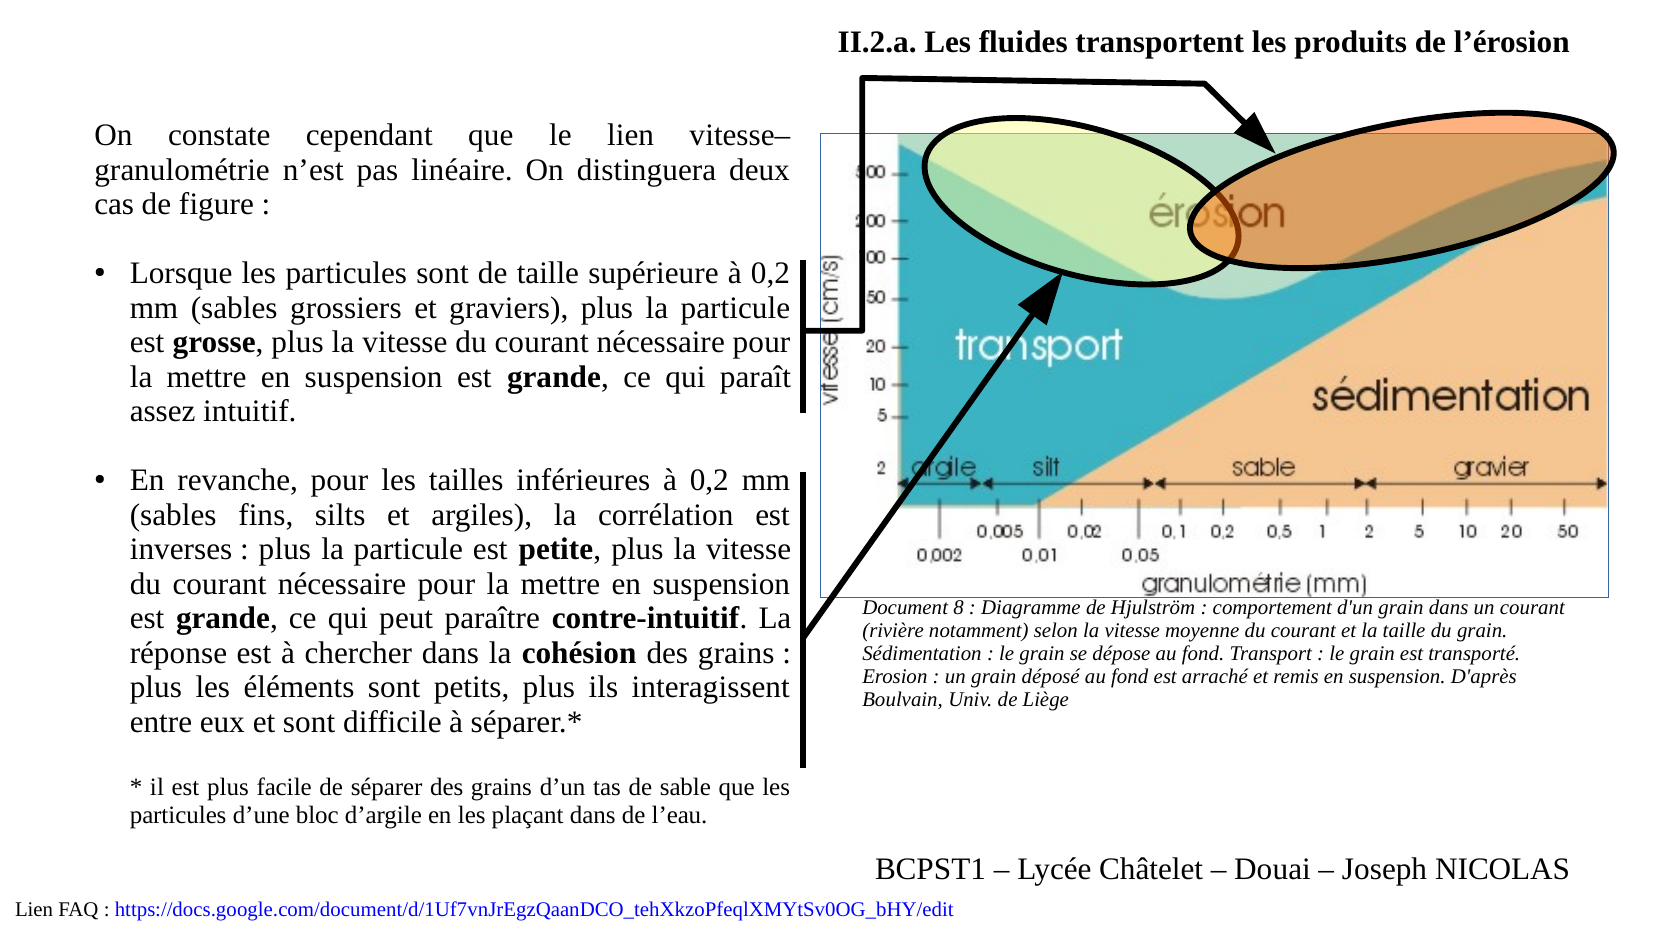

II.2.a. Les fluides transportent les produits de l’érosion
On constate cependant que le lien vitesse–granulométrie n’est pas linéaire. On distinguera deux cas de figure :
Lorsque les particules sont de taille supérieure à 0,2 mm (sables grossiers et graviers), plus la particule est grosse, plus la vitesse du courant nécessaire pour la mettre en suspension est grande, ce qui paraît assez intuitif.
En revanche, pour les tailles inférieures à 0,2 mm (sables fins, silts et argiles), la corrélation est inverses : plus la particule est petite, plus la vitesse du courant nécessaire pour la mettre en suspension est grande, ce qui peut paraître contre-intuitif. La réponse est à chercher dans la cohésion des grains : plus les éléments sont petits, plus ils interagissent entre eux et sont difficile à séparer.*
* il est plus facile de séparer des grains d’un tas de sable que les particules d’une bloc d’argile en les plaçant dans de l’eau.
Document 8 : Diagramme de Hjulström : comportement d'un grain dans un courant (rivière notamment) selon la vitesse moyenne du courant et la taille du grain. Sédimentation : le grain se dépose au fond. Transport : le grain est transporté. Erosion : un grain déposé au fond est arraché et remis en suspension. D'après Boulvain, Univ. de Liège
BCPST1 – Lycée Châtelet – Douai – Joseph NICOLAS
Lien FAQ : https://docs.google.com/document/d/1Uf7vnJrEgzQaanDCO_tehXkzoPfeqlXMYtSv0OG_bHY/edit